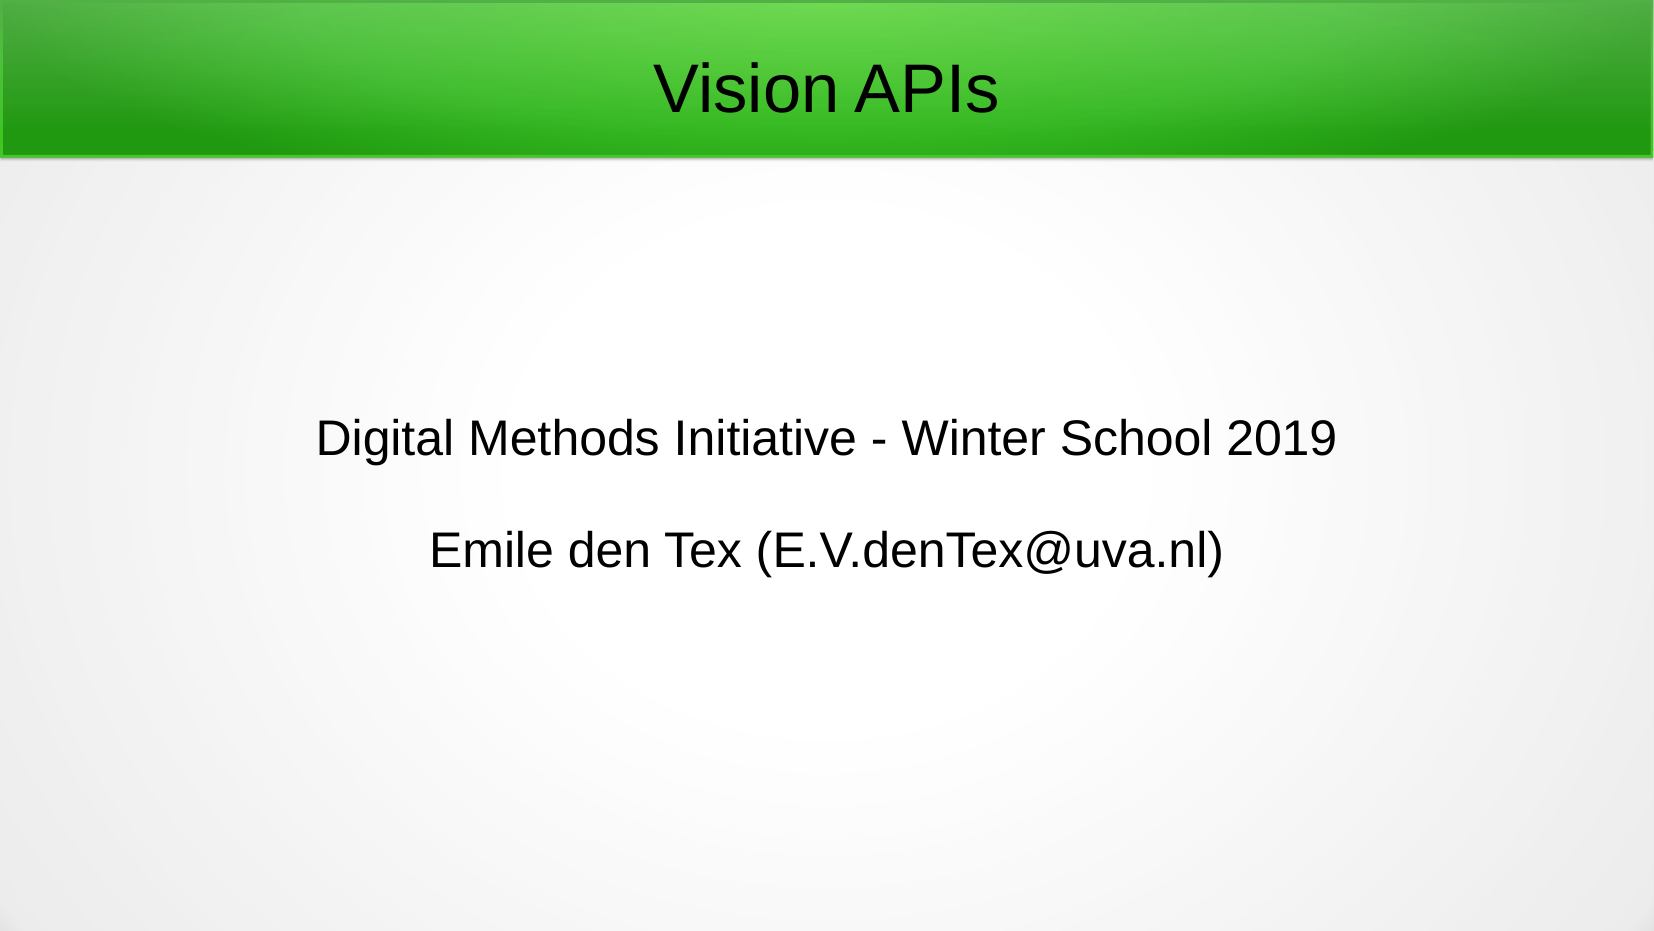

# Vision APIs
Digital Methods Initiative - Winter School 2019
Emile den Tex (E.V.denTex@uva.nl)